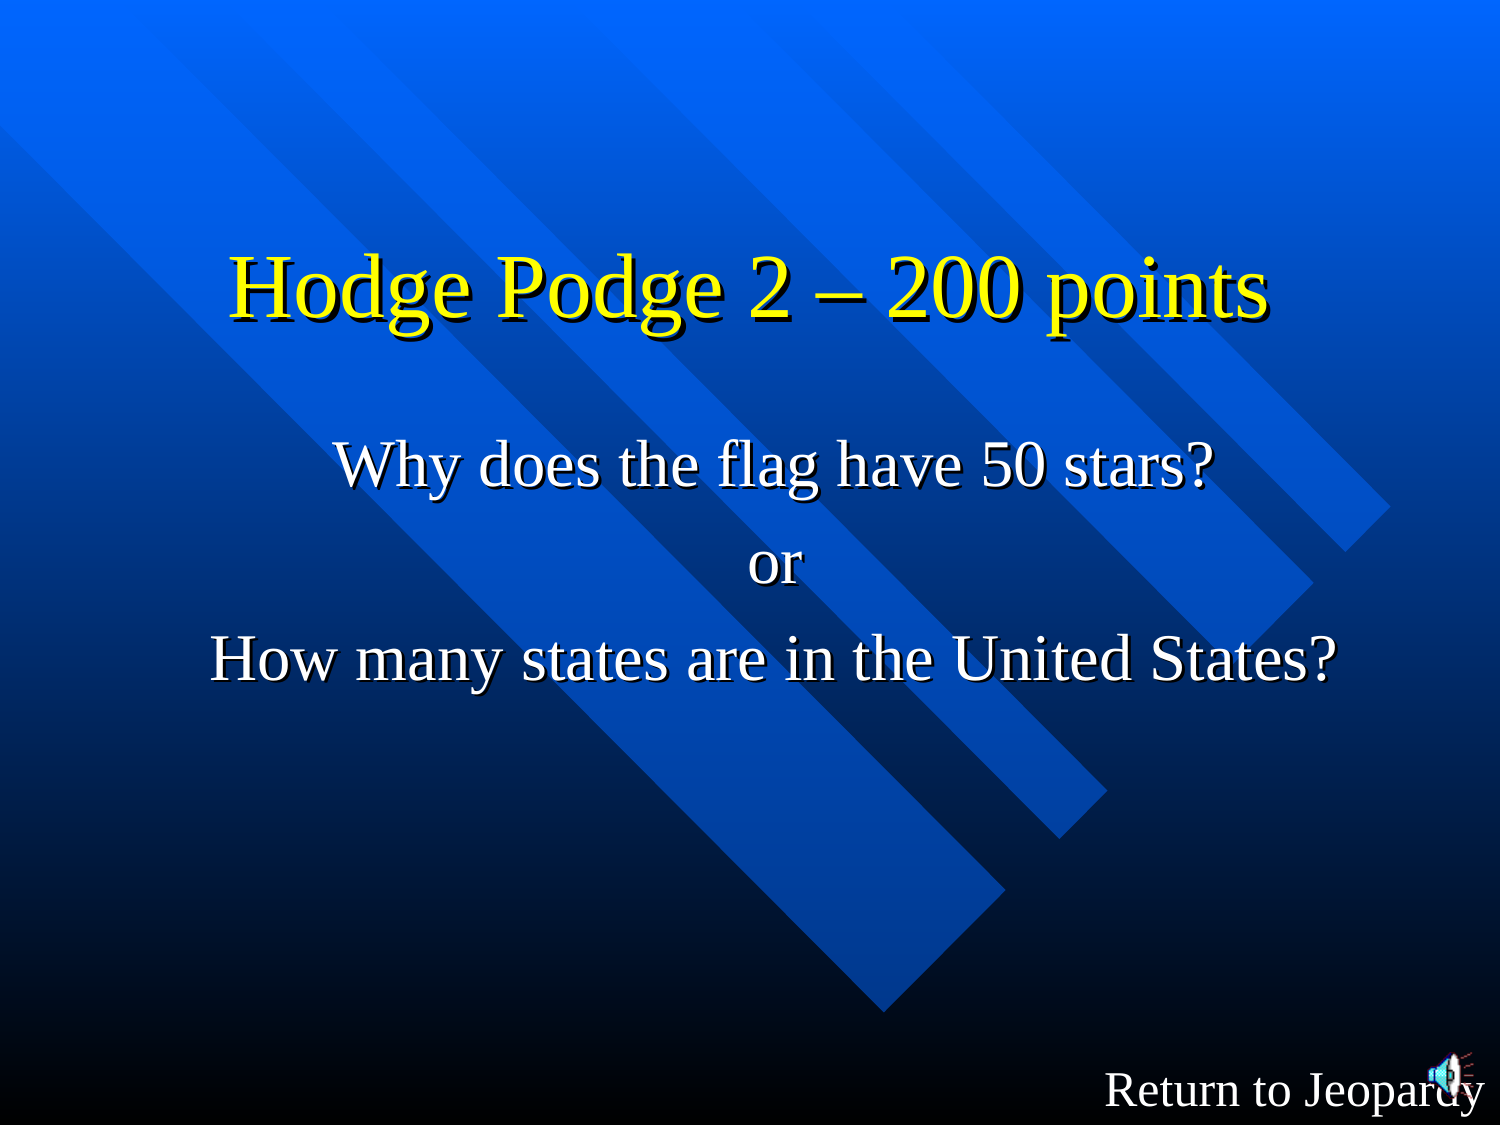

# Hodge Podge 2 – 200 points
Why does the flag have 50 stars?
or
How many states are in the United States?
Return to Jeopardy